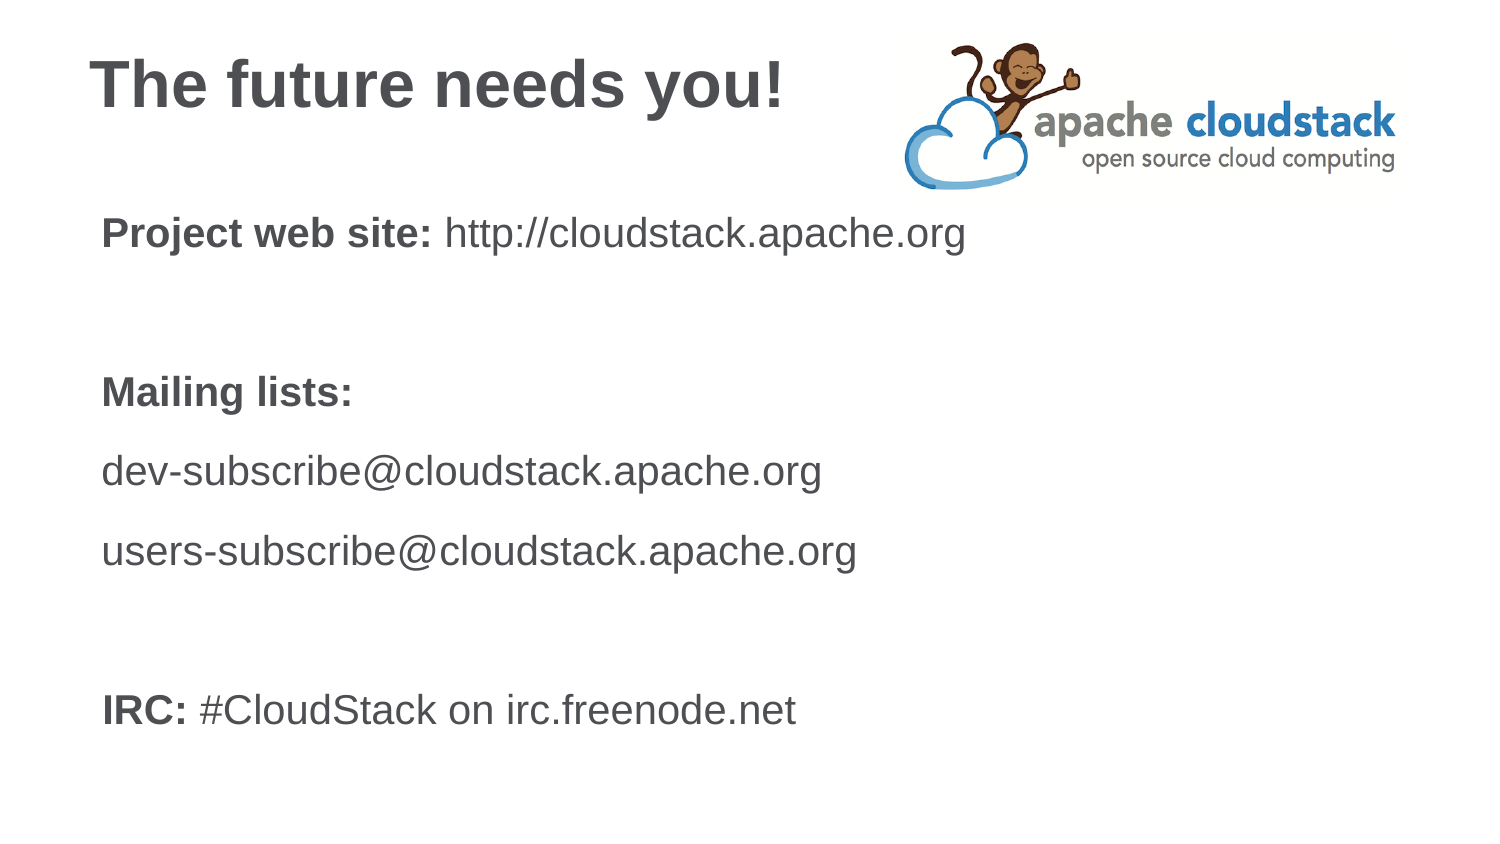

# The future needs you!
 Project web site: http://cloudstack.apache.org
 Mailing lists:
 dev-subscribe@cloudstack.apache.org
 users-subscribe@cloudstack.apache.org
IRC: #CloudStack on irc.freenode.net
 Join your local CloudStack user group!